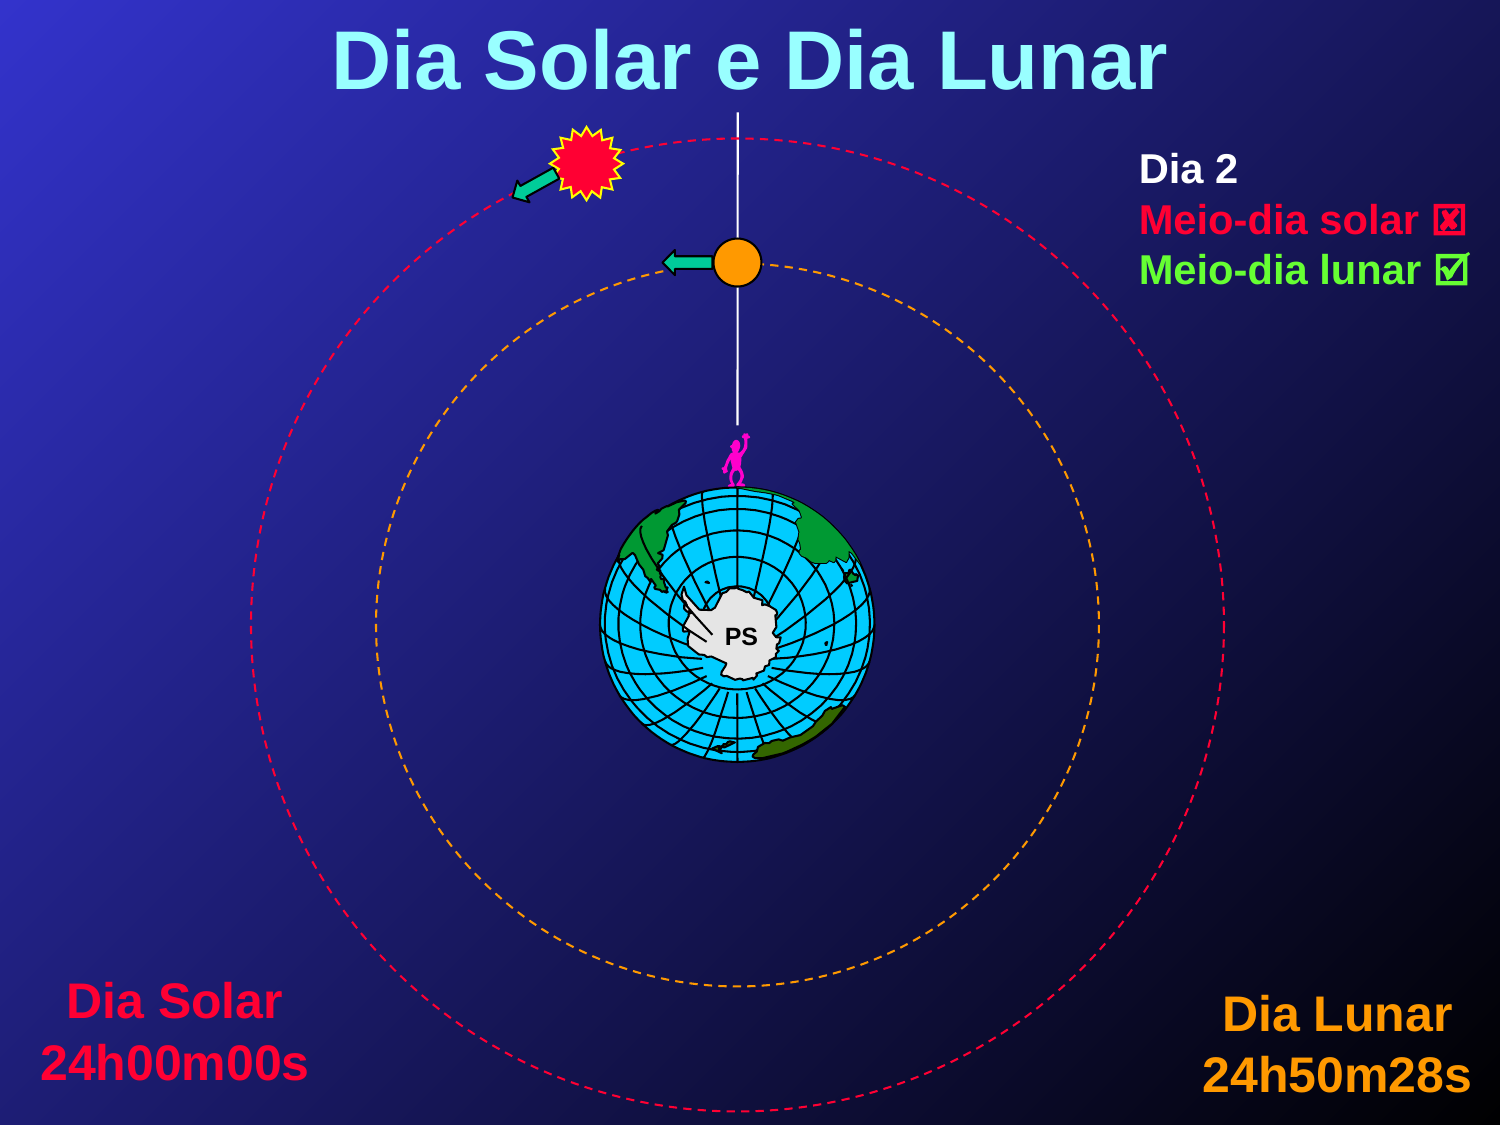

# Dia Solar e Dia Lunar
Dia 2
Meio-dia solar 
Meio-dia lunar 
PS
Dia Solar
24h00m00s
Dia Lunar
24h50m28s